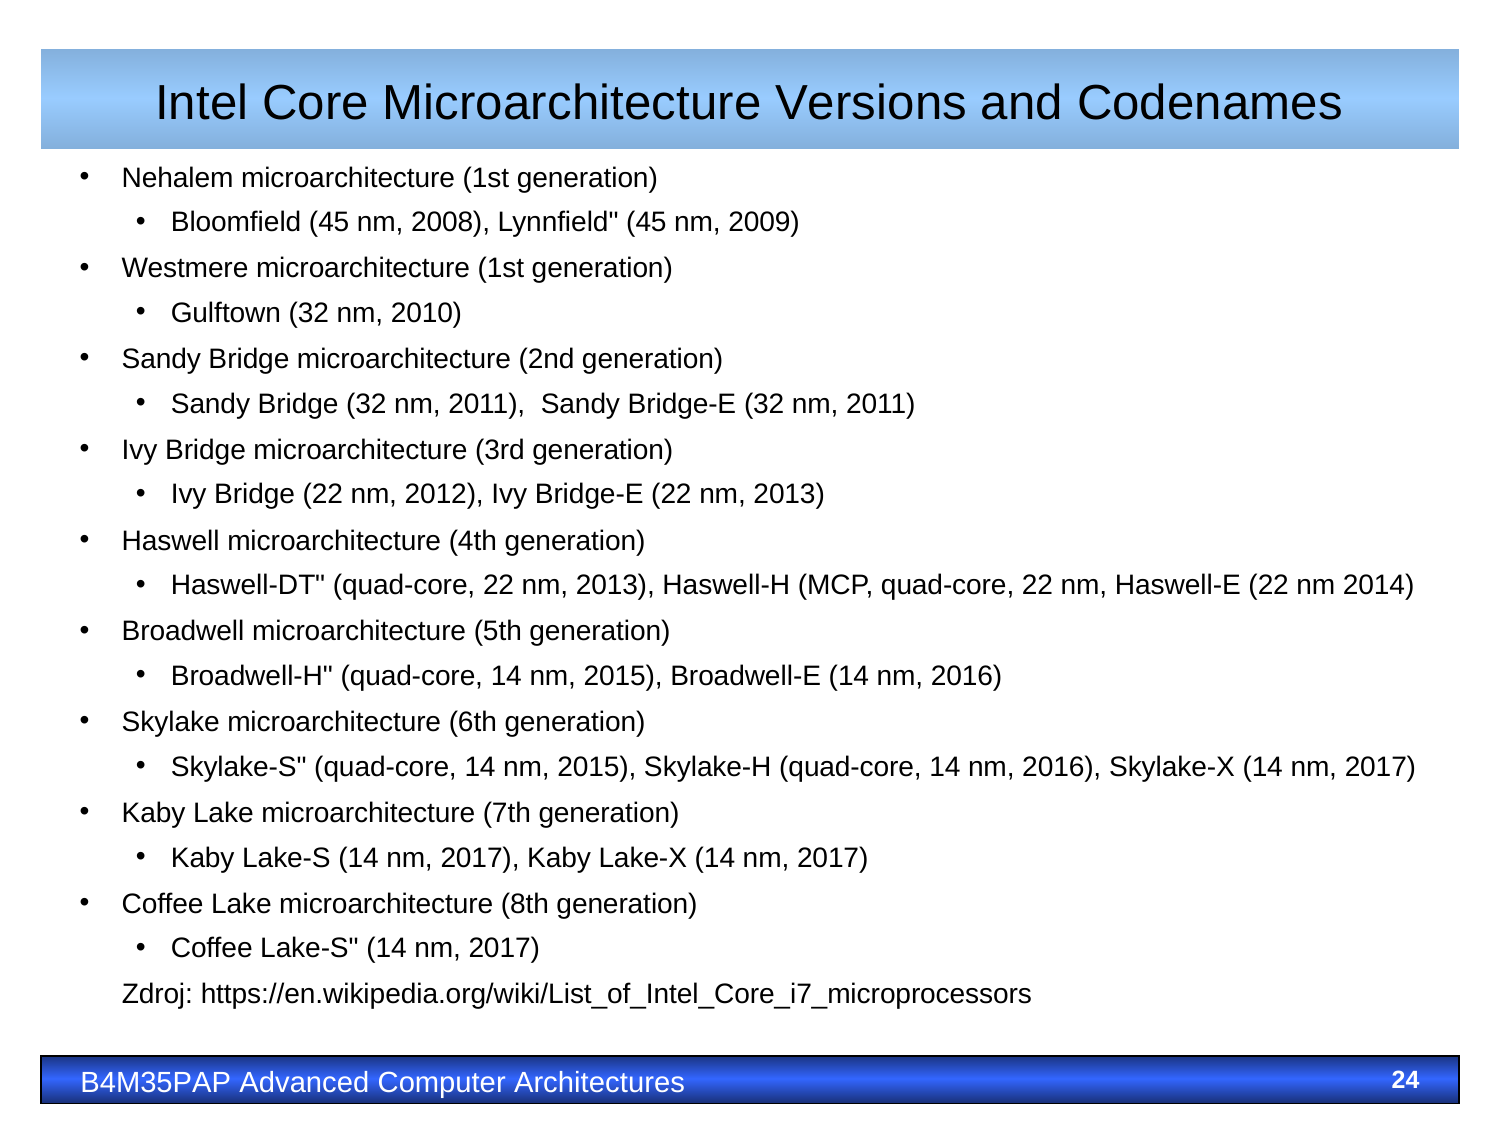

# Intel Core Microarchitecture Versions and Codenames
Nehalem microarchitecture (1st generation)
Bloomfield (45 nm, 2008), Lynnfield" (45 nm, 2009)
Westmere microarchitecture (1st generation)
Gulftown (32 nm, 2010)
Sandy Bridge microarchitecture (2nd generation)
Sandy Bridge (32 nm, 2011), Sandy Bridge-E (32 nm, 2011)
Ivy Bridge microarchitecture (3rd generation)
Ivy Bridge (22 nm, 2012), Ivy Bridge-E (22 nm, 2013)
Haswell microarchitecture (4th generation)
Haswell-DT" (quad-core, 22 nm, 2013), Haswell-H (MCP, quad-core, 22 nm, Haswell-E (22 nm 2014)
Broadwell microarchitecture (5th generation)
Broadwell-H" (quad-core, 14 nm, 2015), Broadwell-E (14 nm, 2016)
Skylake microarchitecture (6th generation)
Skylake-S" (quad-core, 14 nm, 2015), Skylake-H (quad-core, 14 nm, 2016), Skylake-X (14 nm, 2017)
Kaby Lake microarchitecture (7th generation)
Kaby Lake-S (14 nm, 2017), Kaby Lake-X (14 nm, 2017)
Coffee Lake microarchitecture (8th generation)
Coffee Lake-S" (14 nm, 2017)
Zdroj: https://en.wikipedia.org/wiki/List_of_Intel_Core_i7_microprocessors